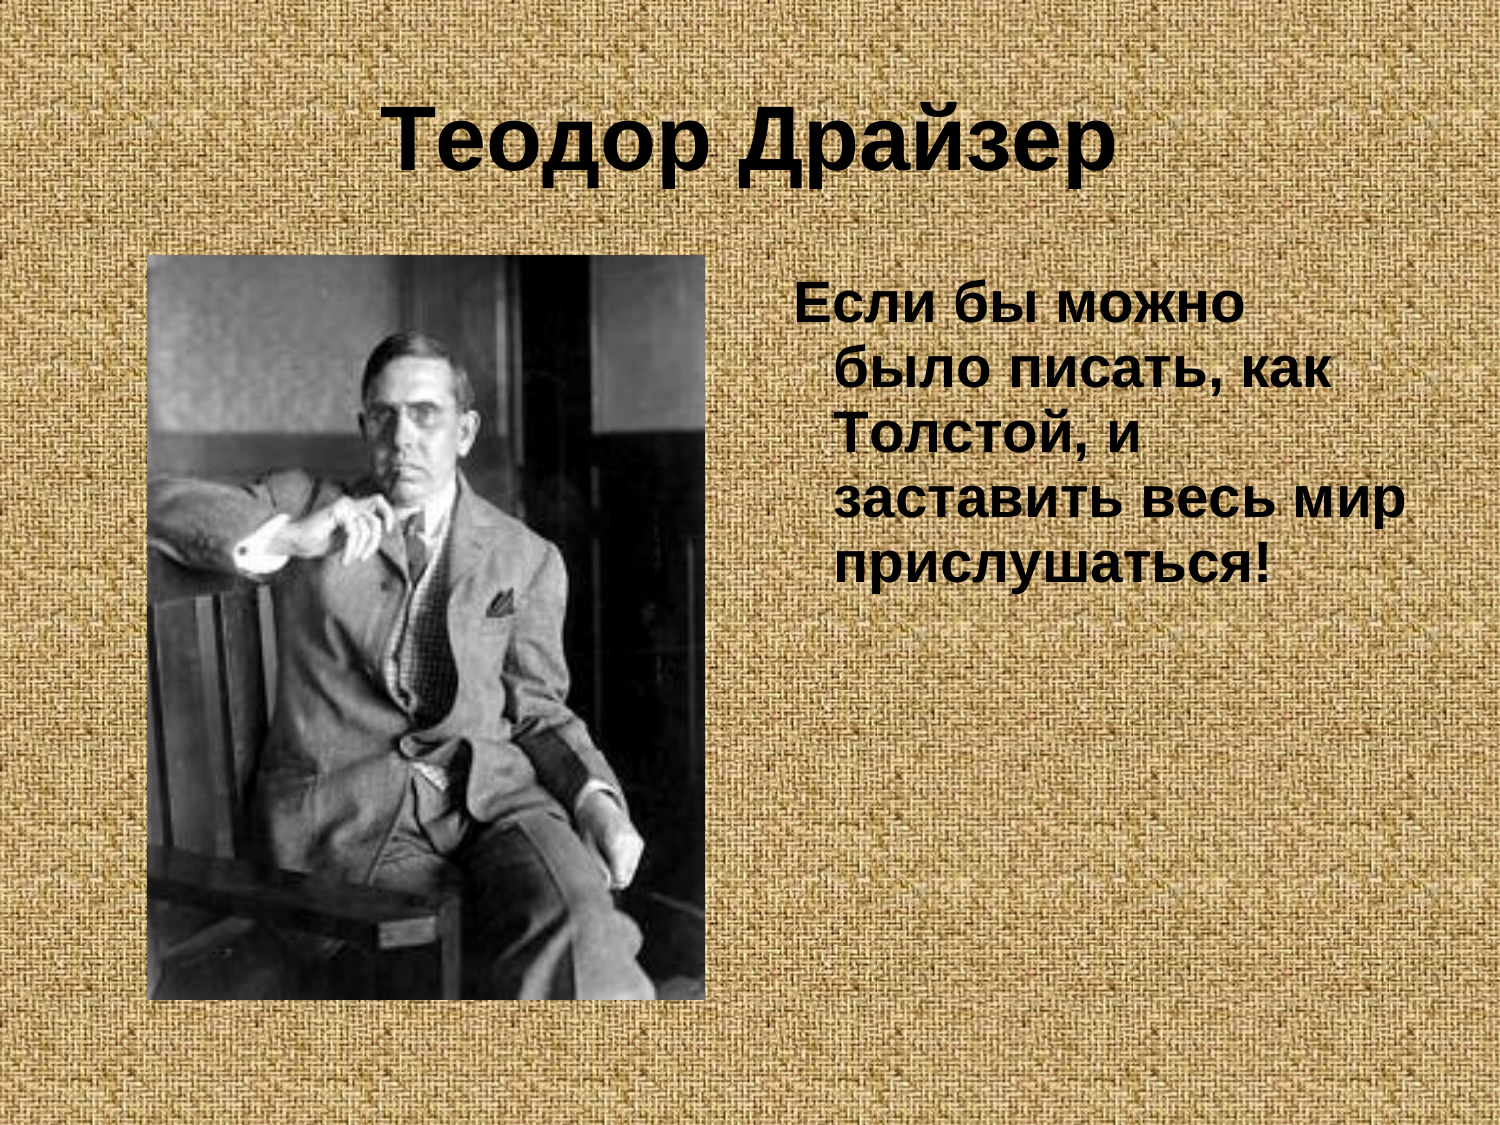

# Теодор Драйзер
 Если бы можно было писать, как Толстой, и заставить весь мир прислушаться!